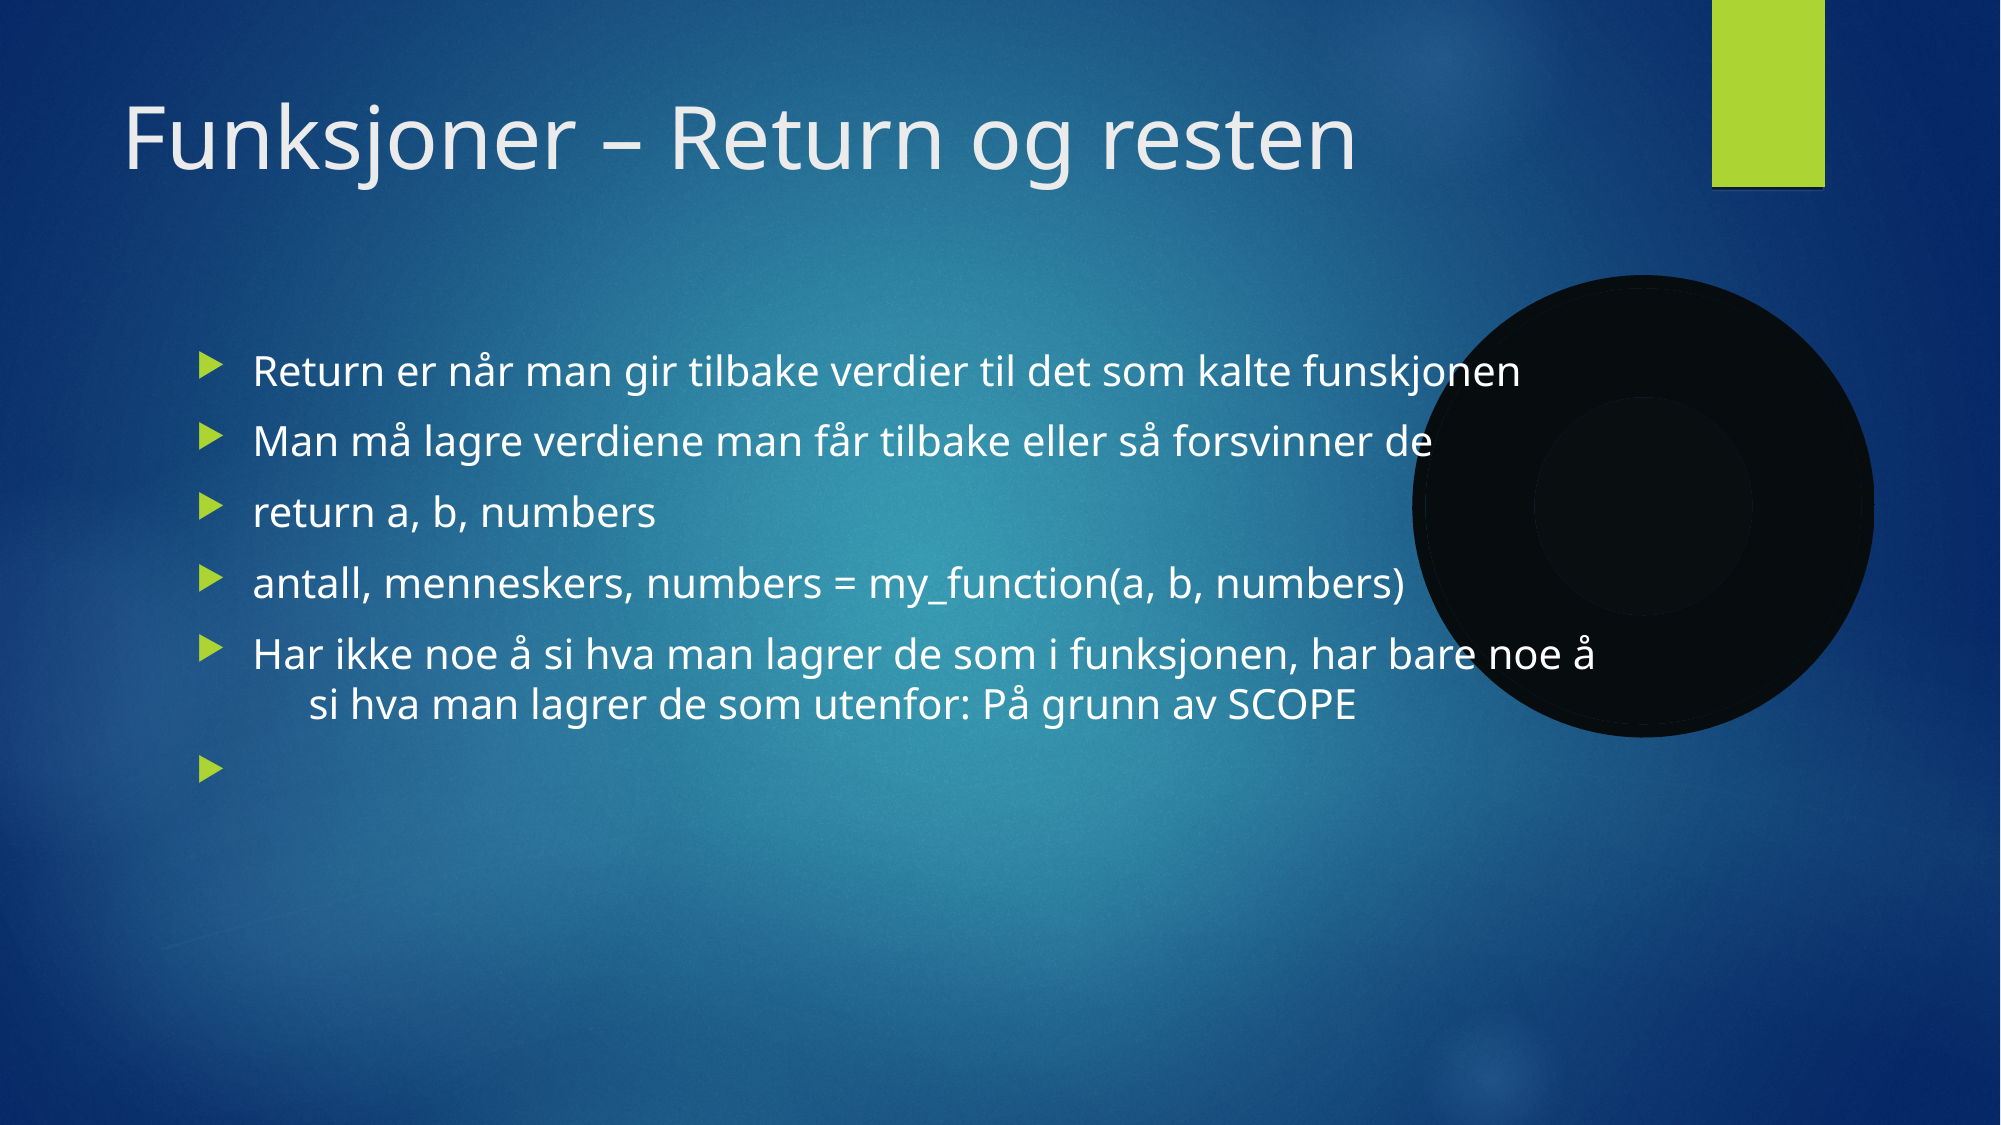

# Funksjoner – Return og resten
Return er når man gir tilbake verdier til det som kalte funskjonen
Man må lagre verdiene man får tilbake eller så forsvinner de
return a, b, numbers
antall, menneskers, numbers = my_function(a, b, numbers)
Har ikke noe å si hva man lagrer de som i funksjonen, har bare noe å si hva man lagrer de som utenfor: På grunn av SCOPE